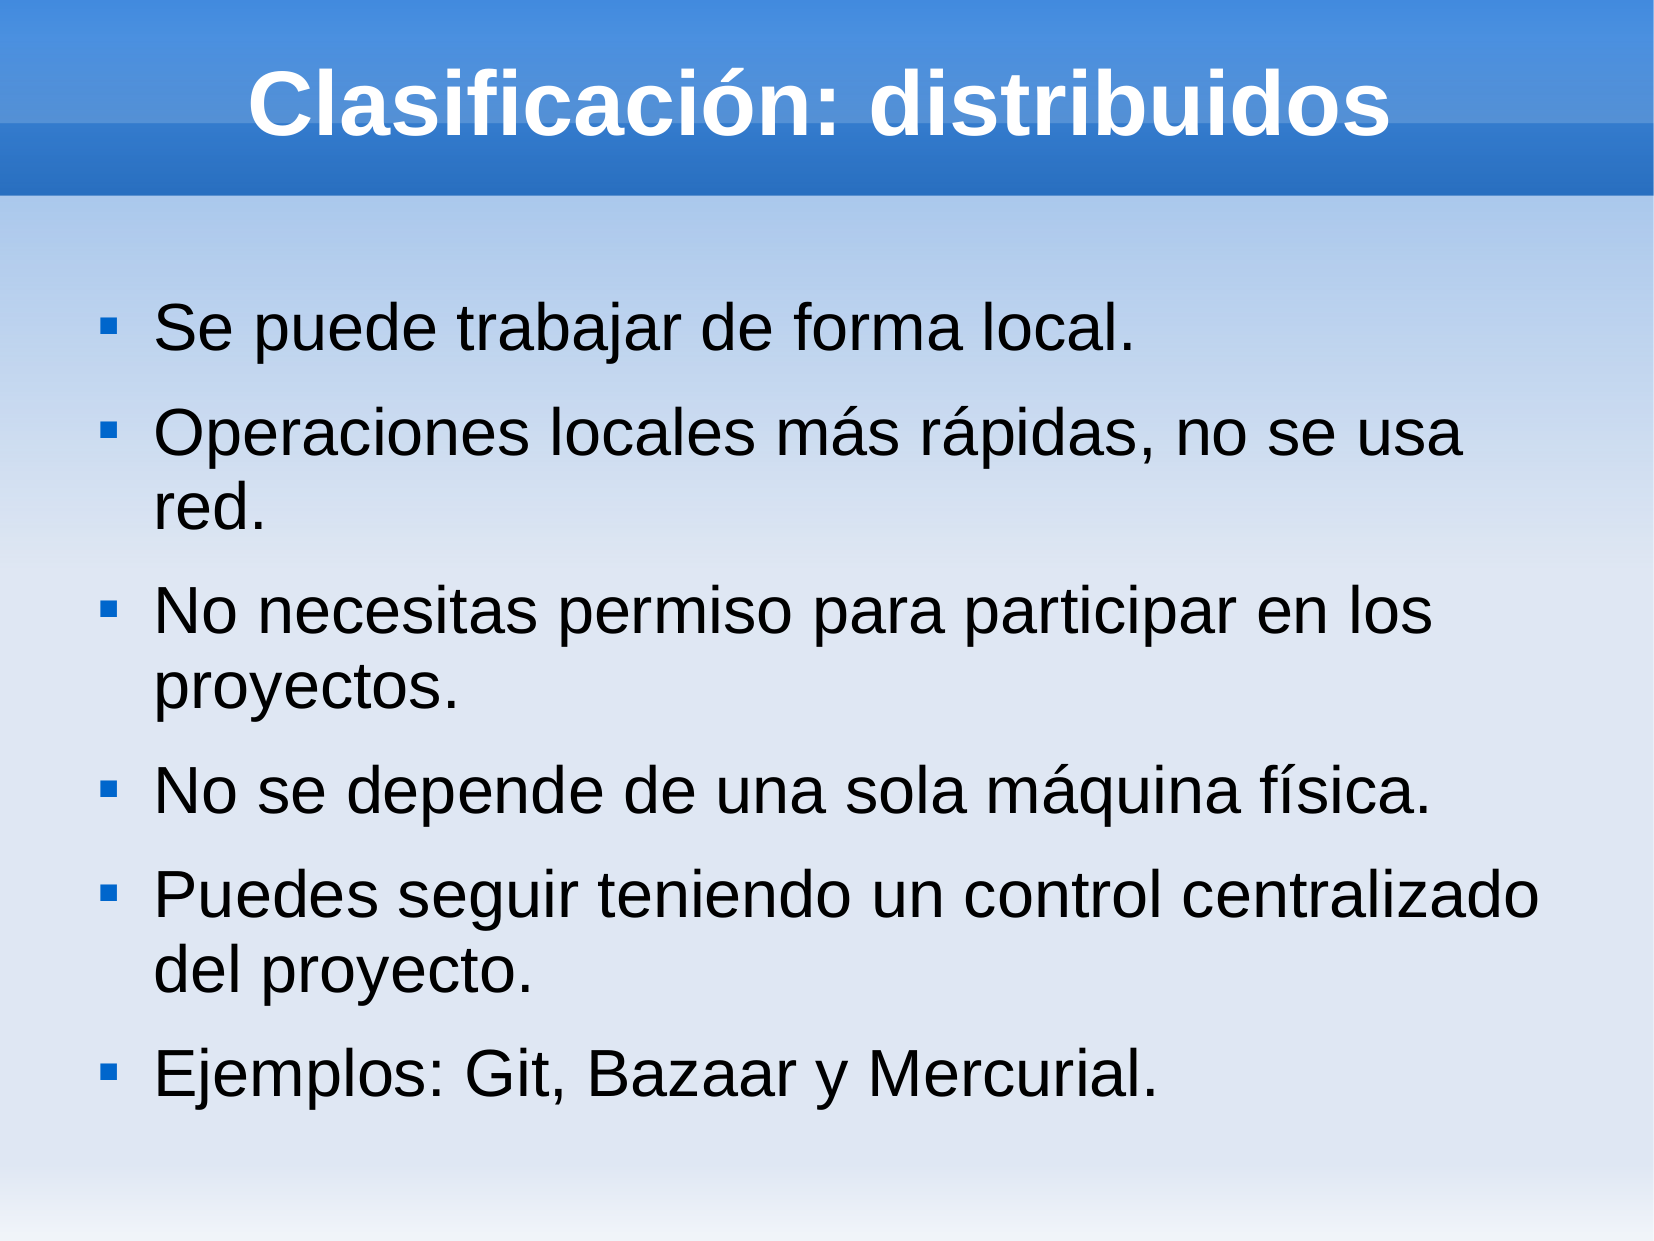

# Clasificación: distribuidos
Se puede trabajar de forma local.
Operaciones locales más rápidas, no se usa red.
No necesitas permiso para participar en los proyectos.
No se depende de una sola máquina física.
Puedes seguir teniendo un control centralizado del proyecto.
Ejemplos: Git, Bazaar y Mercurial.